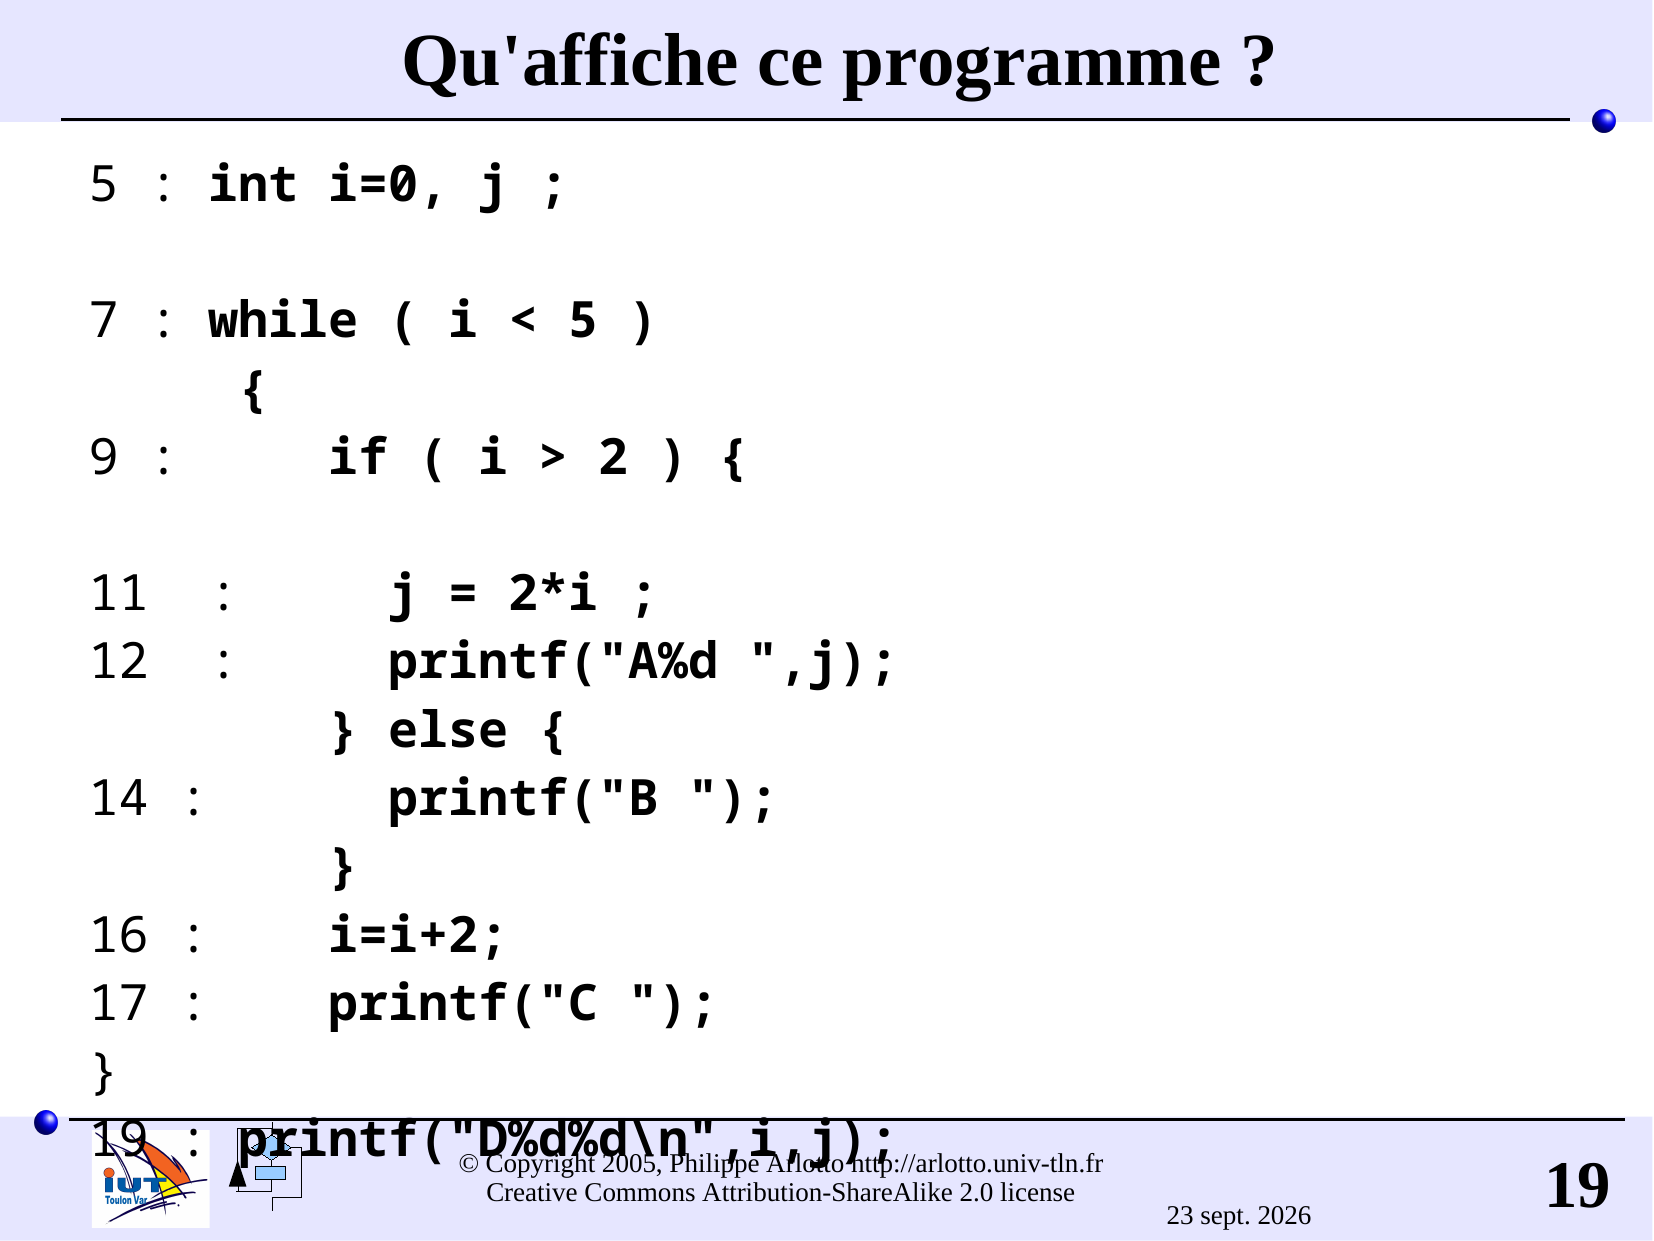

# Qu'affiche ce programme ?
5 : int i=0, j ;
7 : while ( i < 5 )
 {
9 : if ( i > 2 ) {
11  : j = 2*i ;
12  : printf("A%d ",j);
 } else {
14 : printf("B ");
 }
16 : i=i+2;
17 : printf("C ");
}
19 : printf("D%d%d\n",i,j);